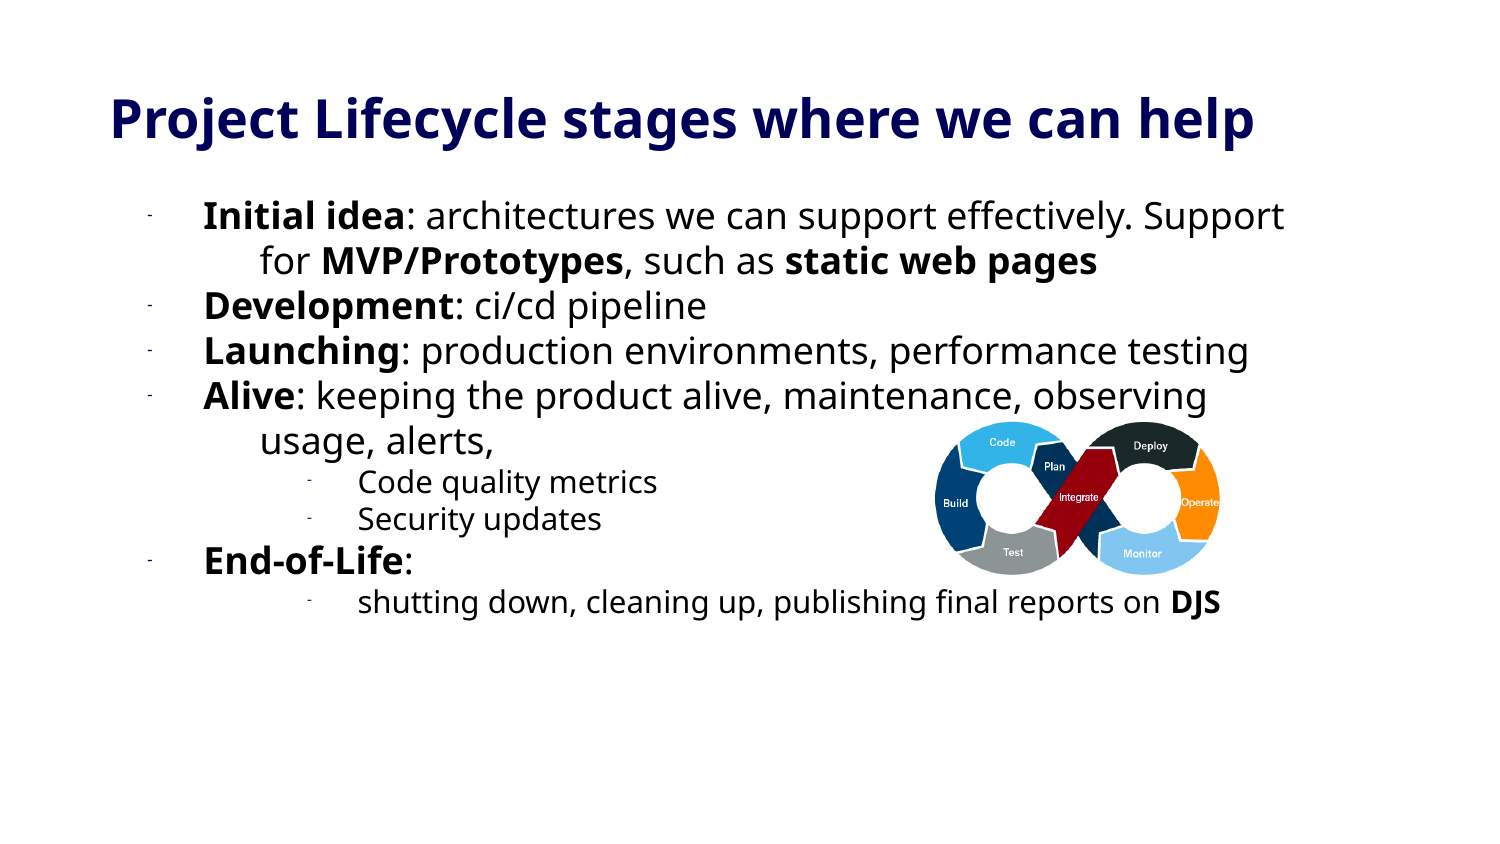

# Project Lifecycle stages where we can help
Initial idea: architectures we can support effectively. Support for MVP/Prototypes, such as static web pages
Development: ci/cd pipeline
Launching: production environments, performance testing
Alive: keeping the product alive, maintenance, observing usage, alerts,
Code quality metrics
Security updates
End-of-Life:
shutting down, cleaning up, publishing final reports on DJS